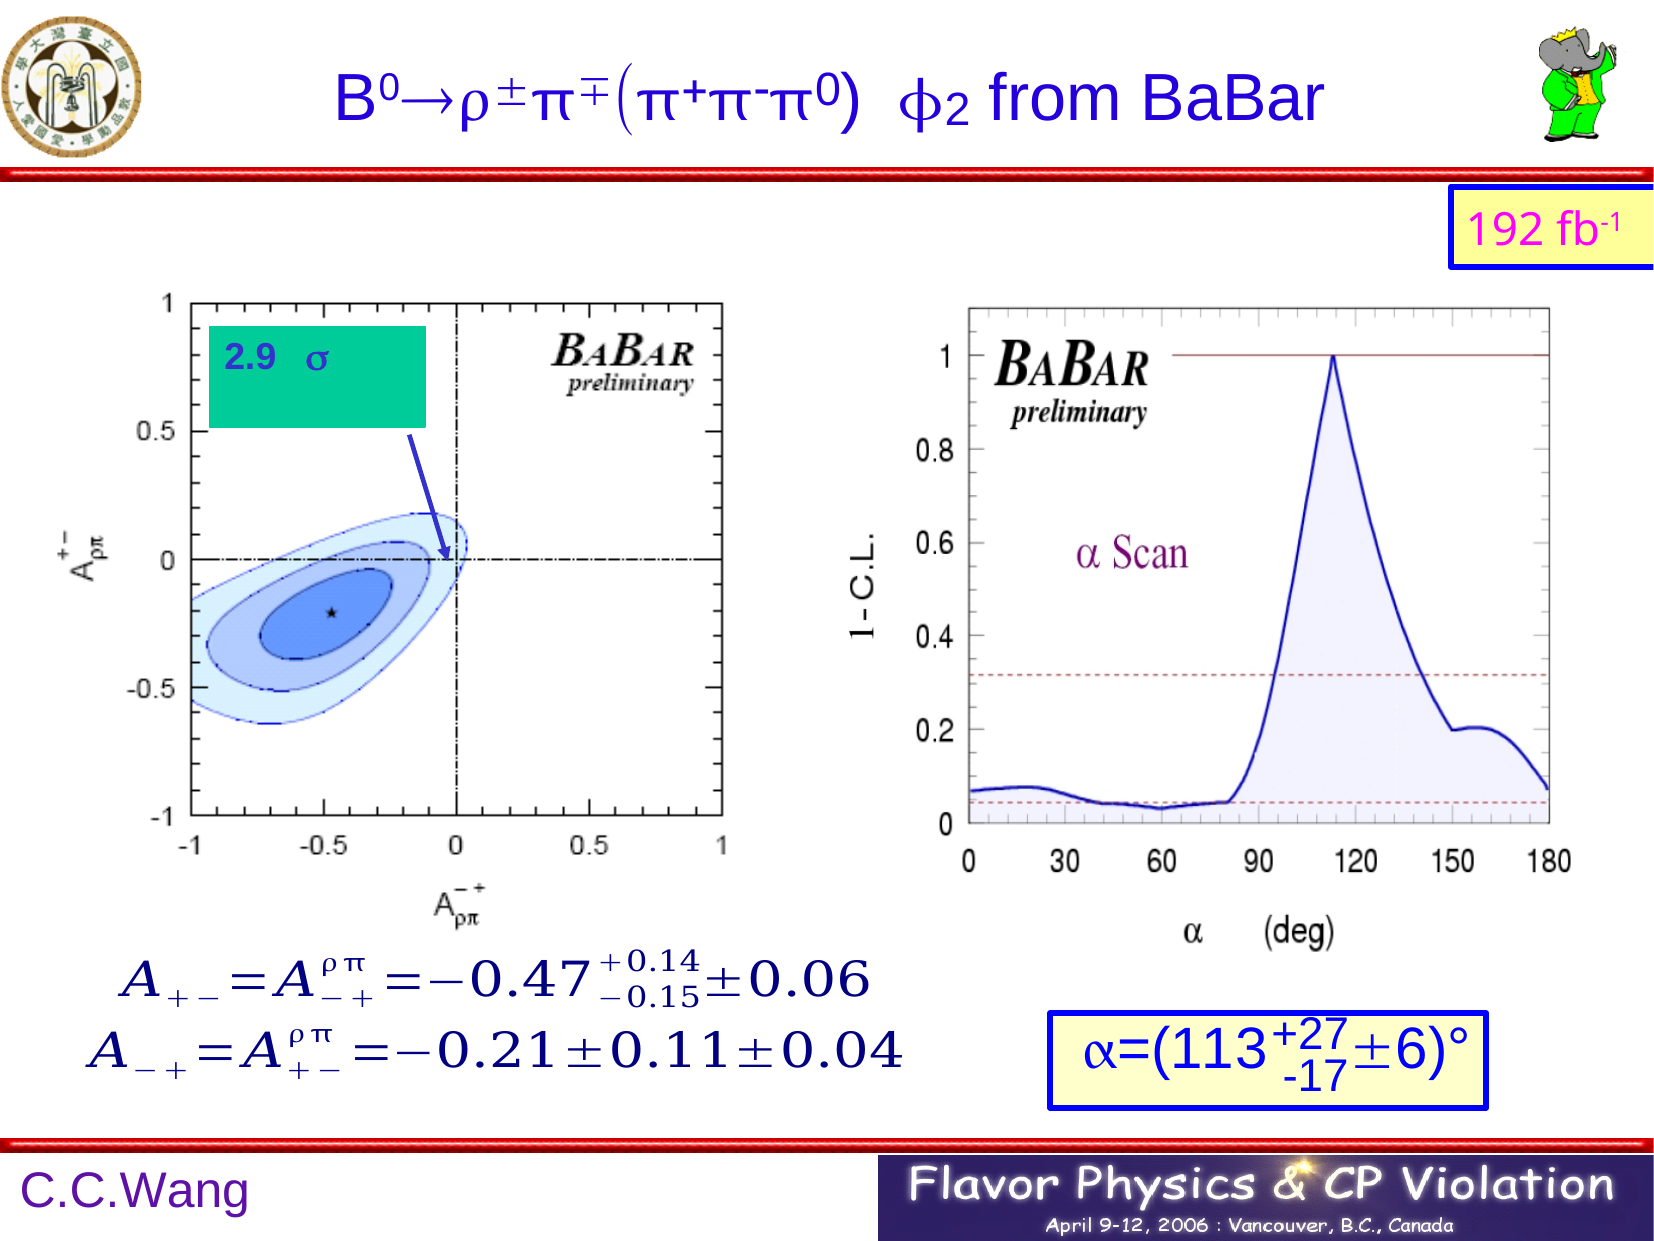

# B0±∓(+-0) 2 from BaBar
192 fb-1
2.9 
+27
 =(113 ±6)°
-17